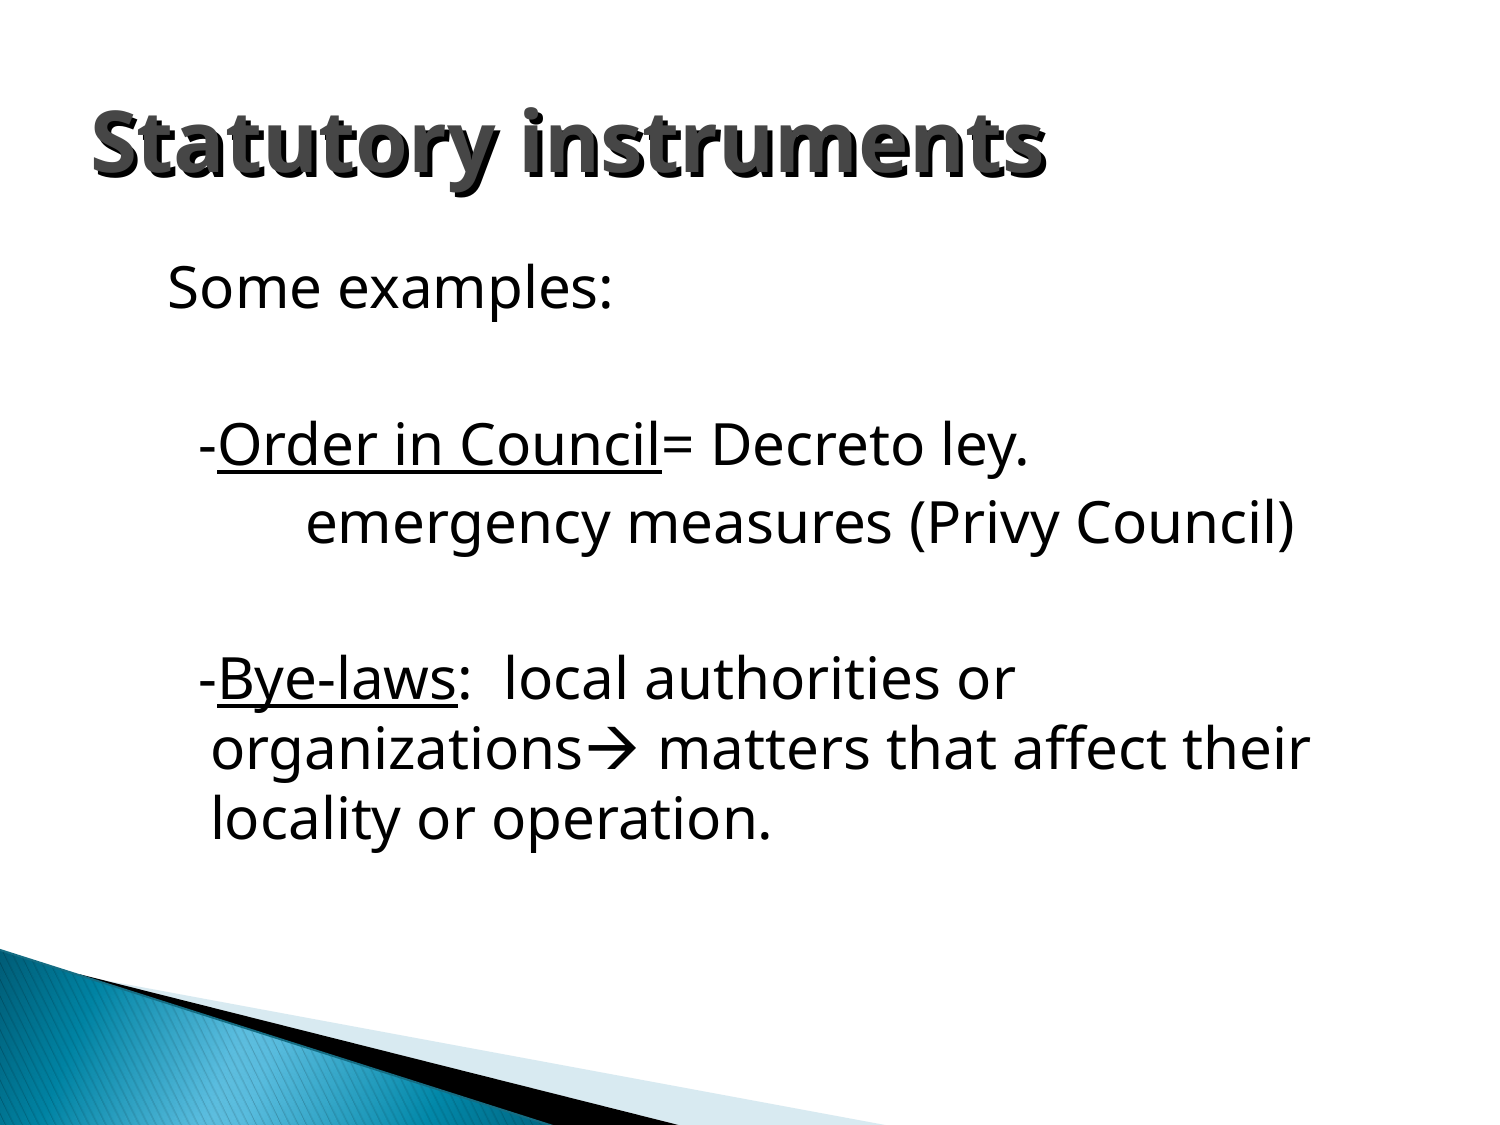

Statutory instruments
# Some examples:
 -Order in Council= Decreto ley.
 emergency measures (Privy Council)
 -Bye-laws: local authorities or organizations matters that affect their locality or operation.